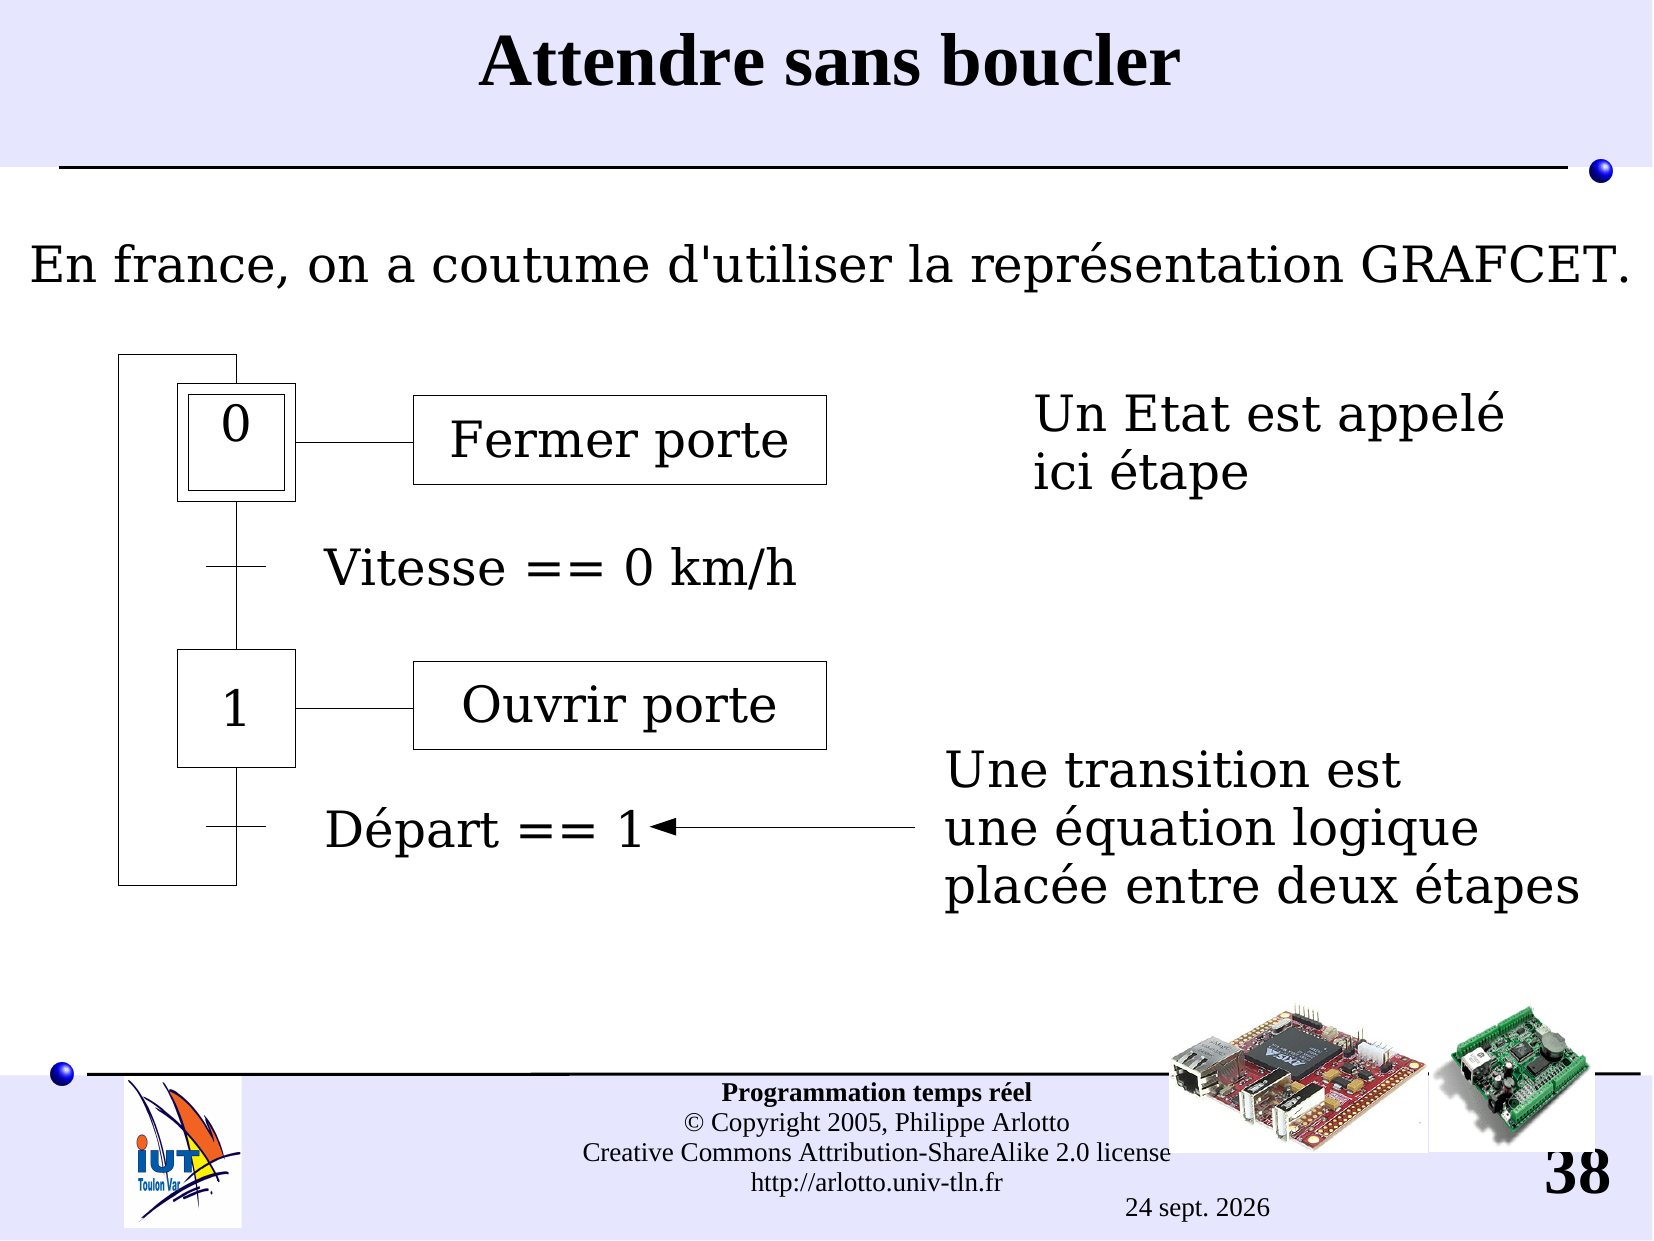

# Attendre sans boucler
En france, on a coutume d'utiliser la représentation GRAFCET.
0
Un Etat est appelé
ici étape
Fermer porte
Vitesse == 0 km/h
1
Ouvrir porte
Une transition est
une équation logique
placée entre deux étapes
Départ == 1